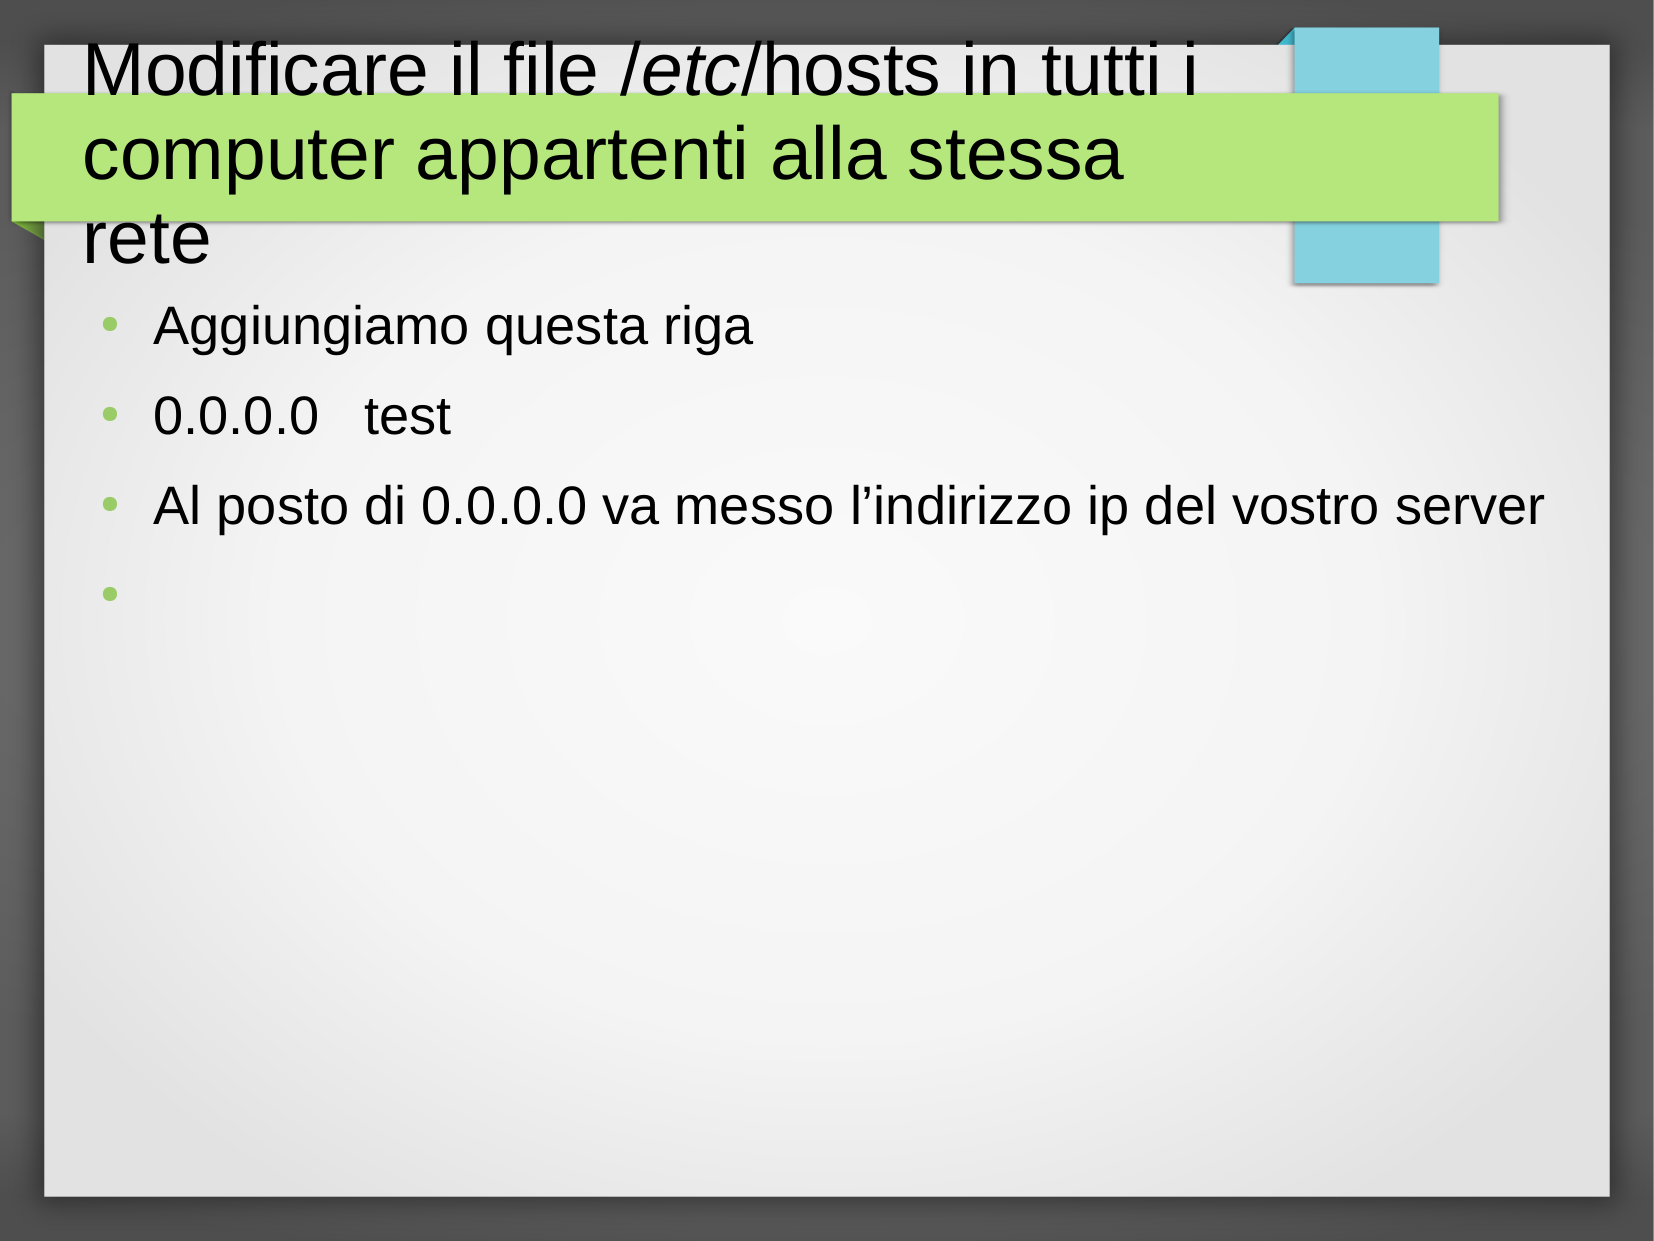

# Modificare il file /etc/hosts in tutti i computer appartenti alla stessa rete
Aggiungiamo questa riga
0.0.0.0 test
Al posto di 0.0.0.0 va messo l’indirizzo ip del vostro server